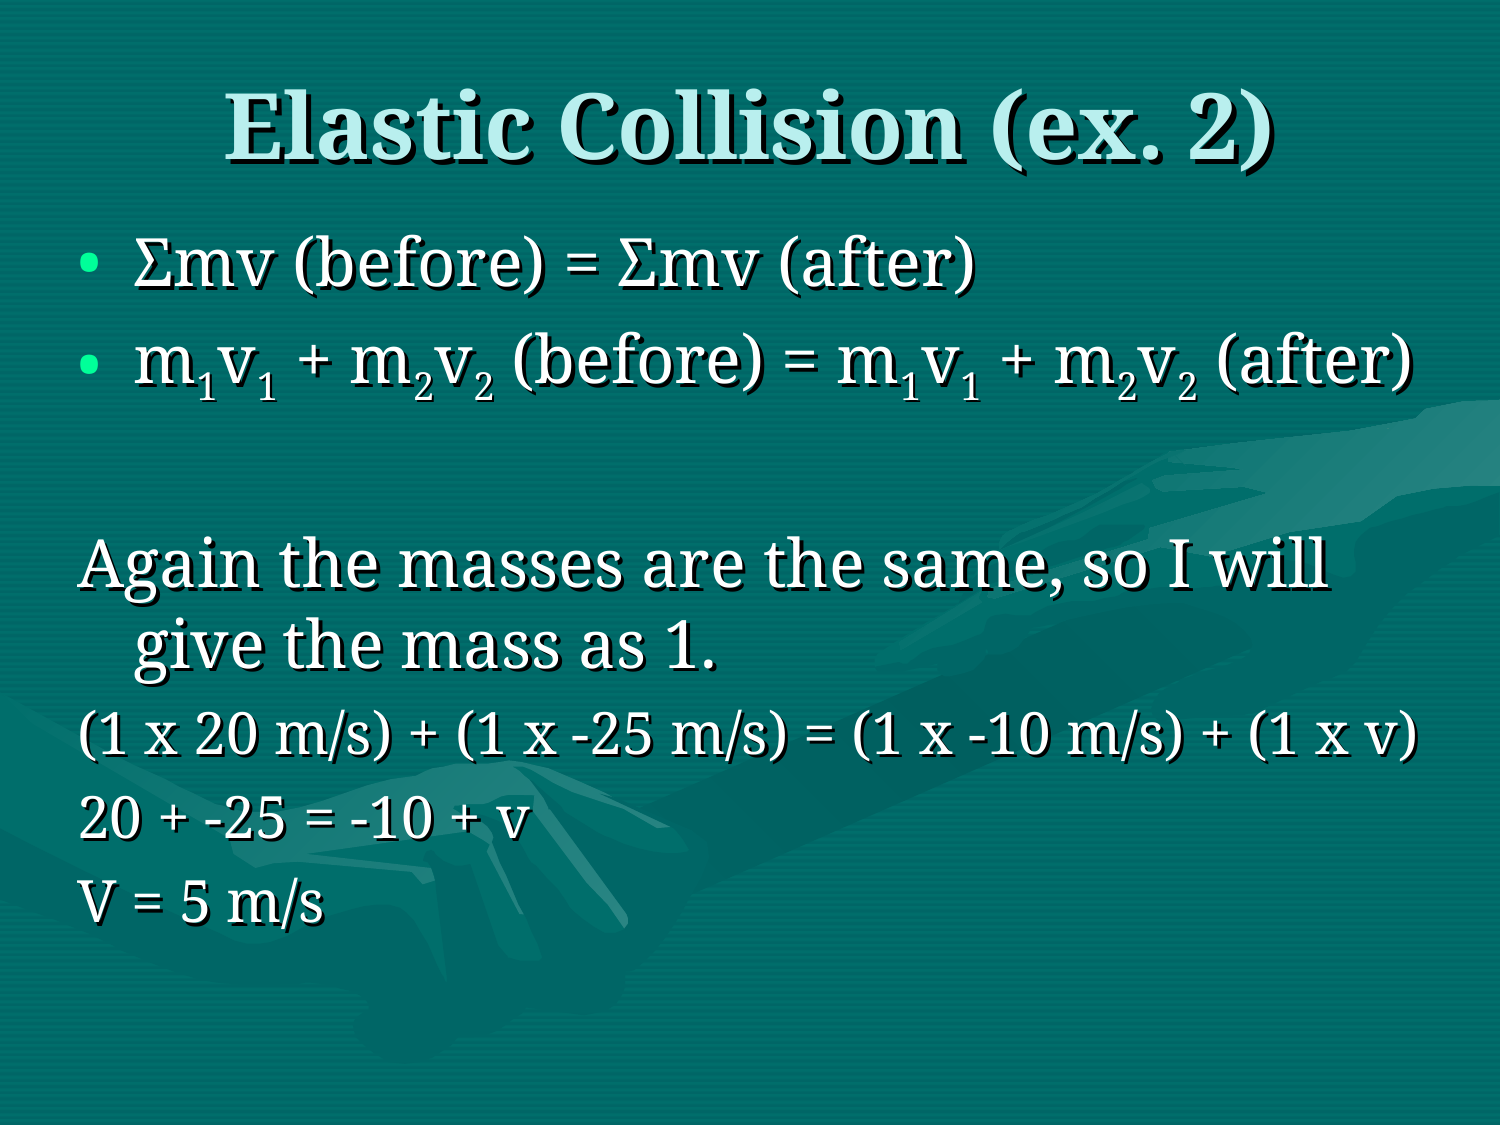

# Elastic Collision (ex. 2)
Σmv (before) = Σmv (after)
m1v1 + m2v2 (before) = m1v1 + m2v2 (after)
Again the masses are the same, so I will give the mass as 1.
(1 x 20 m/s) + (1 x -25 m/s) = (1 x -10 m/s) + (1 x v)
20 + -25 = -10 + v
V = 5 m/s